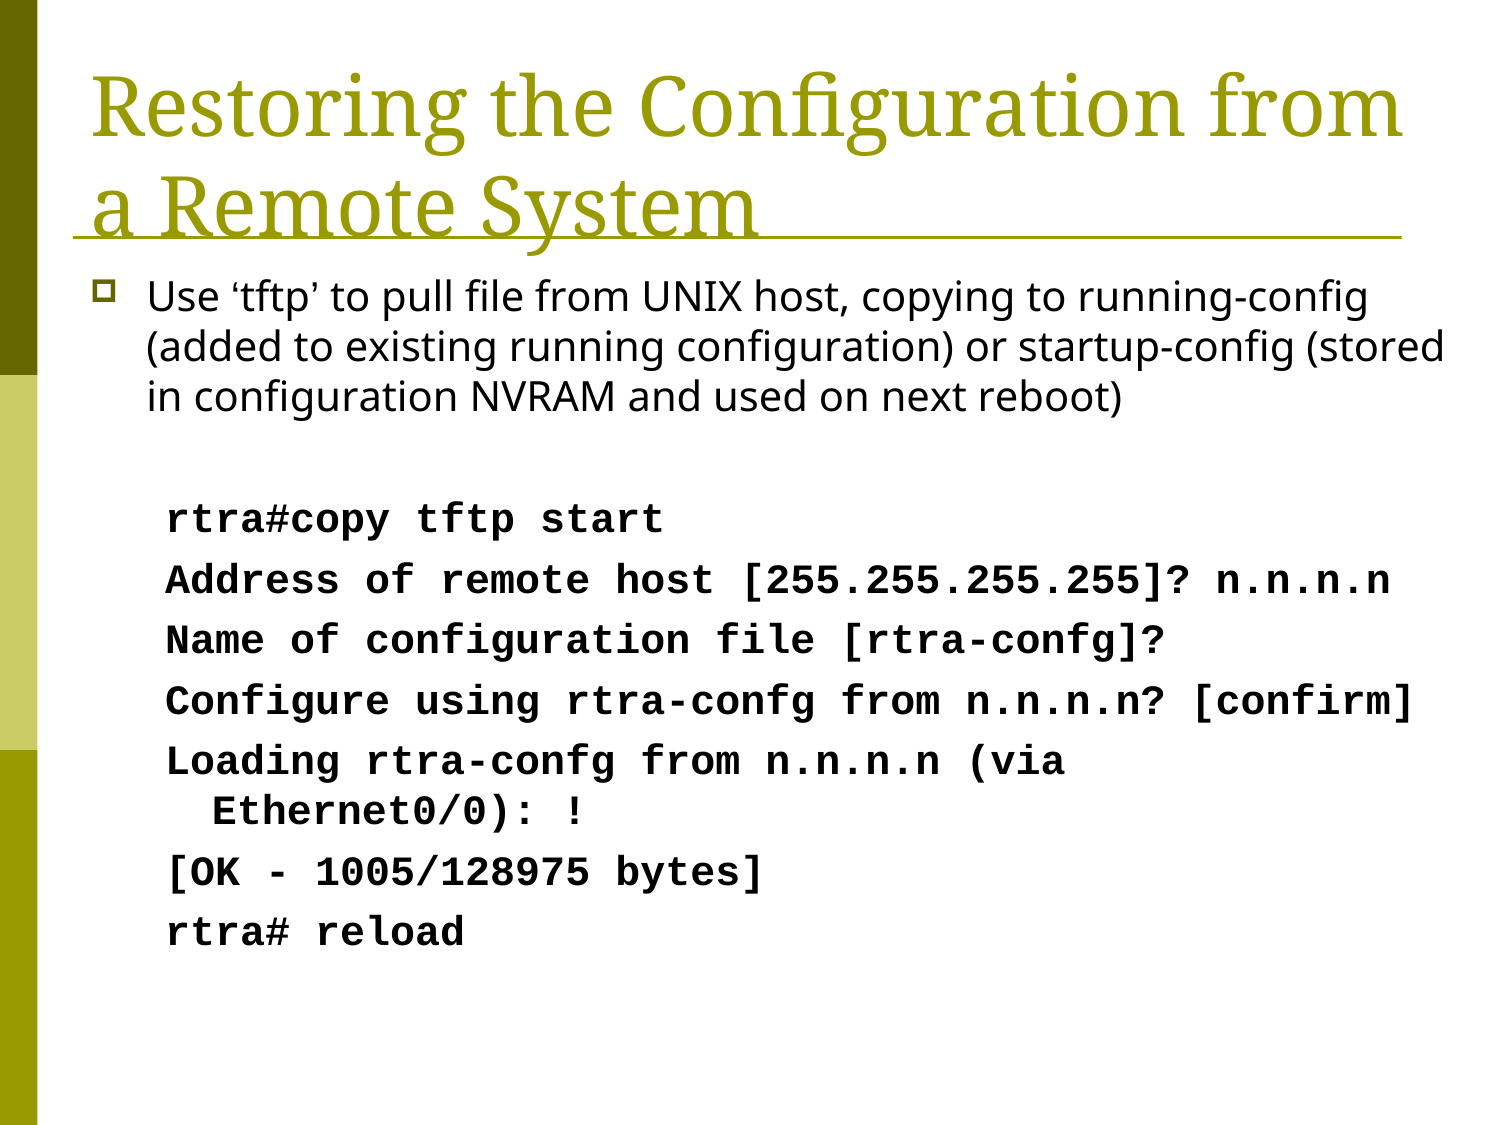

# Restoring the Configuration from a Remote System
Use ‘tftp’ to pull file from UNIX host, copying to running-config (added to existing running configuration) or startup-config (stored in configuration NVRAM and used on next reboot)
rtra#copy tftp start
Address of remote host [255.255.255.255]? n.n.n.n
Name of configuration file [rtra-confg]?
Configure using rtra-confg from n.n.n.n? [confirm]
Loading rtra-confg from n.n.n.n (via Ethernet0/0): !
[OK - 1005/128975 bytes]
rtra# reload